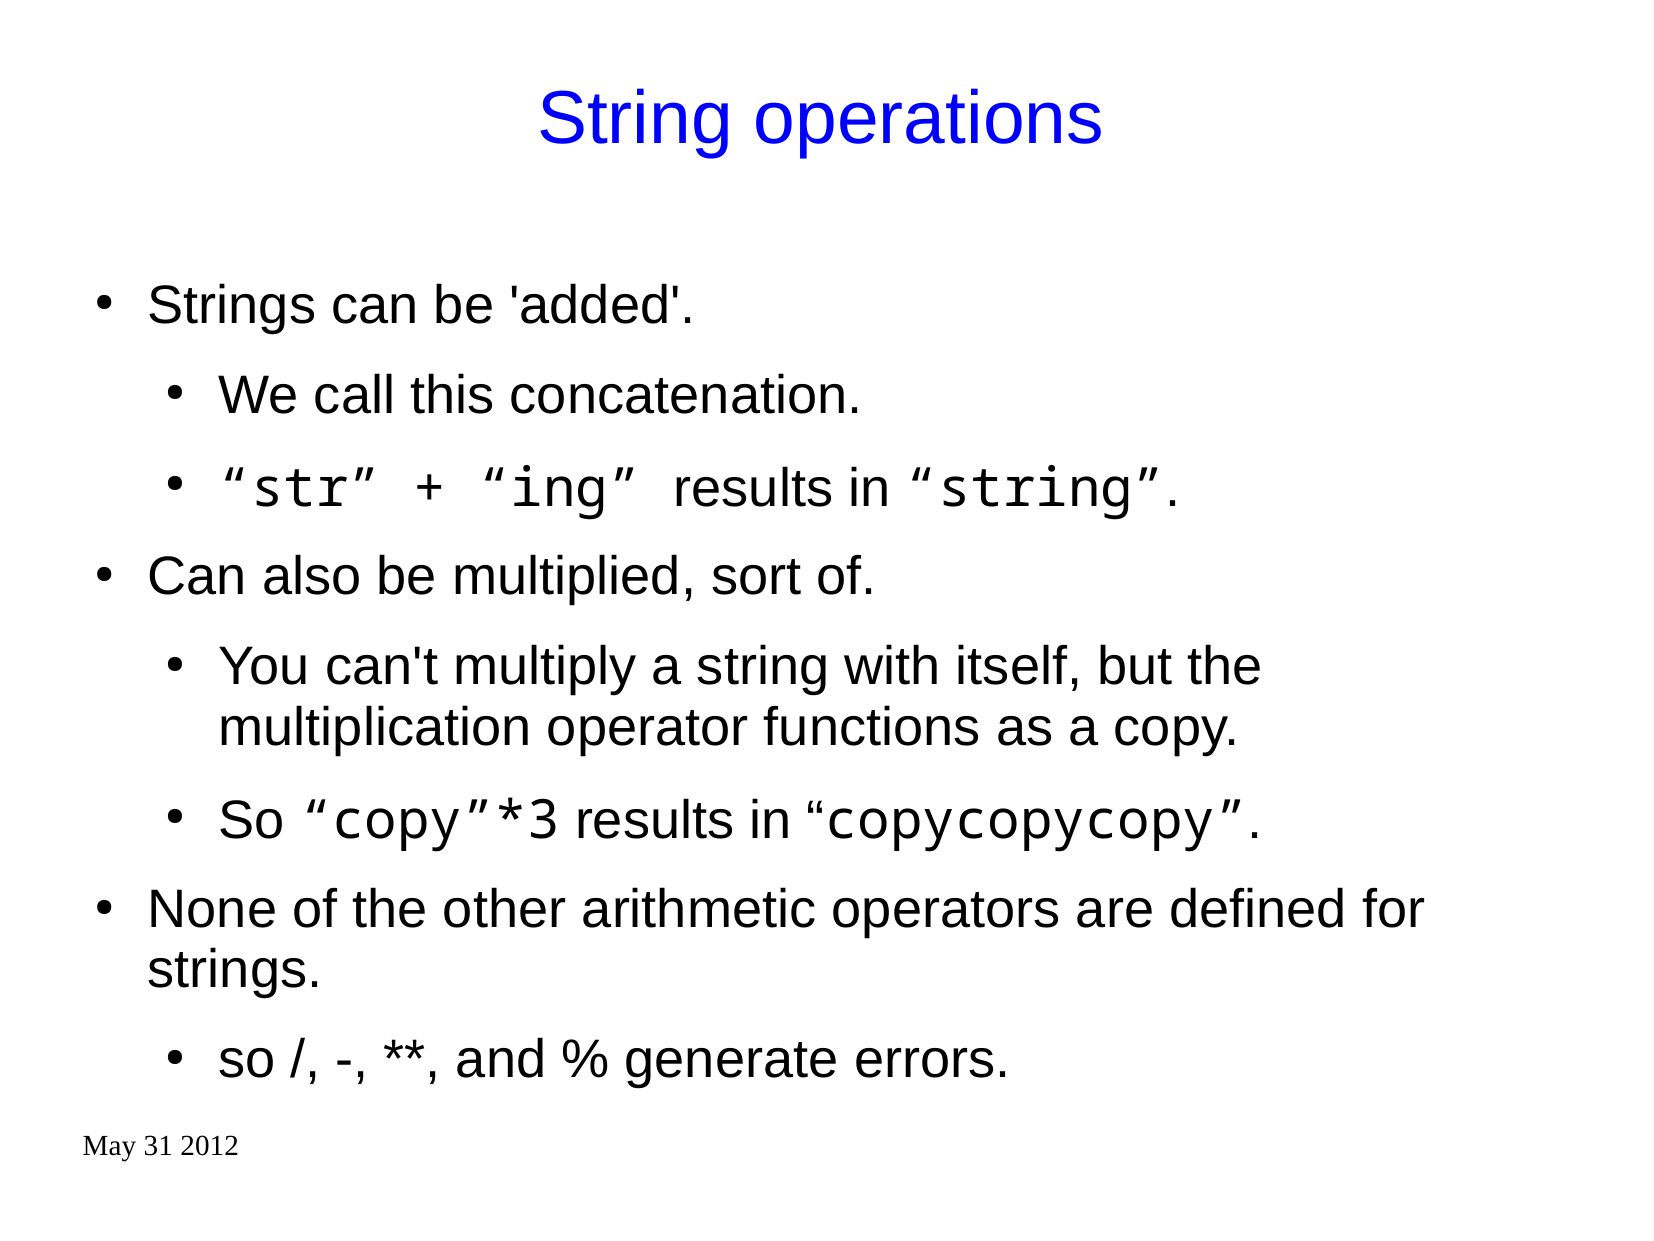

# String operations
Strings can be 'added'.
We call this concatenation.
“str” + “ing” results in “string”.
Can also be multiplied, sort of.
You can't multiply a string with itself, but the multiplication operator functions as a copy.
So “copy”*3 results in “copycopycopy”.
None of the other arithmetic operators are defined for strings.
so /, -, **, and % generate errors.
May 31 2012